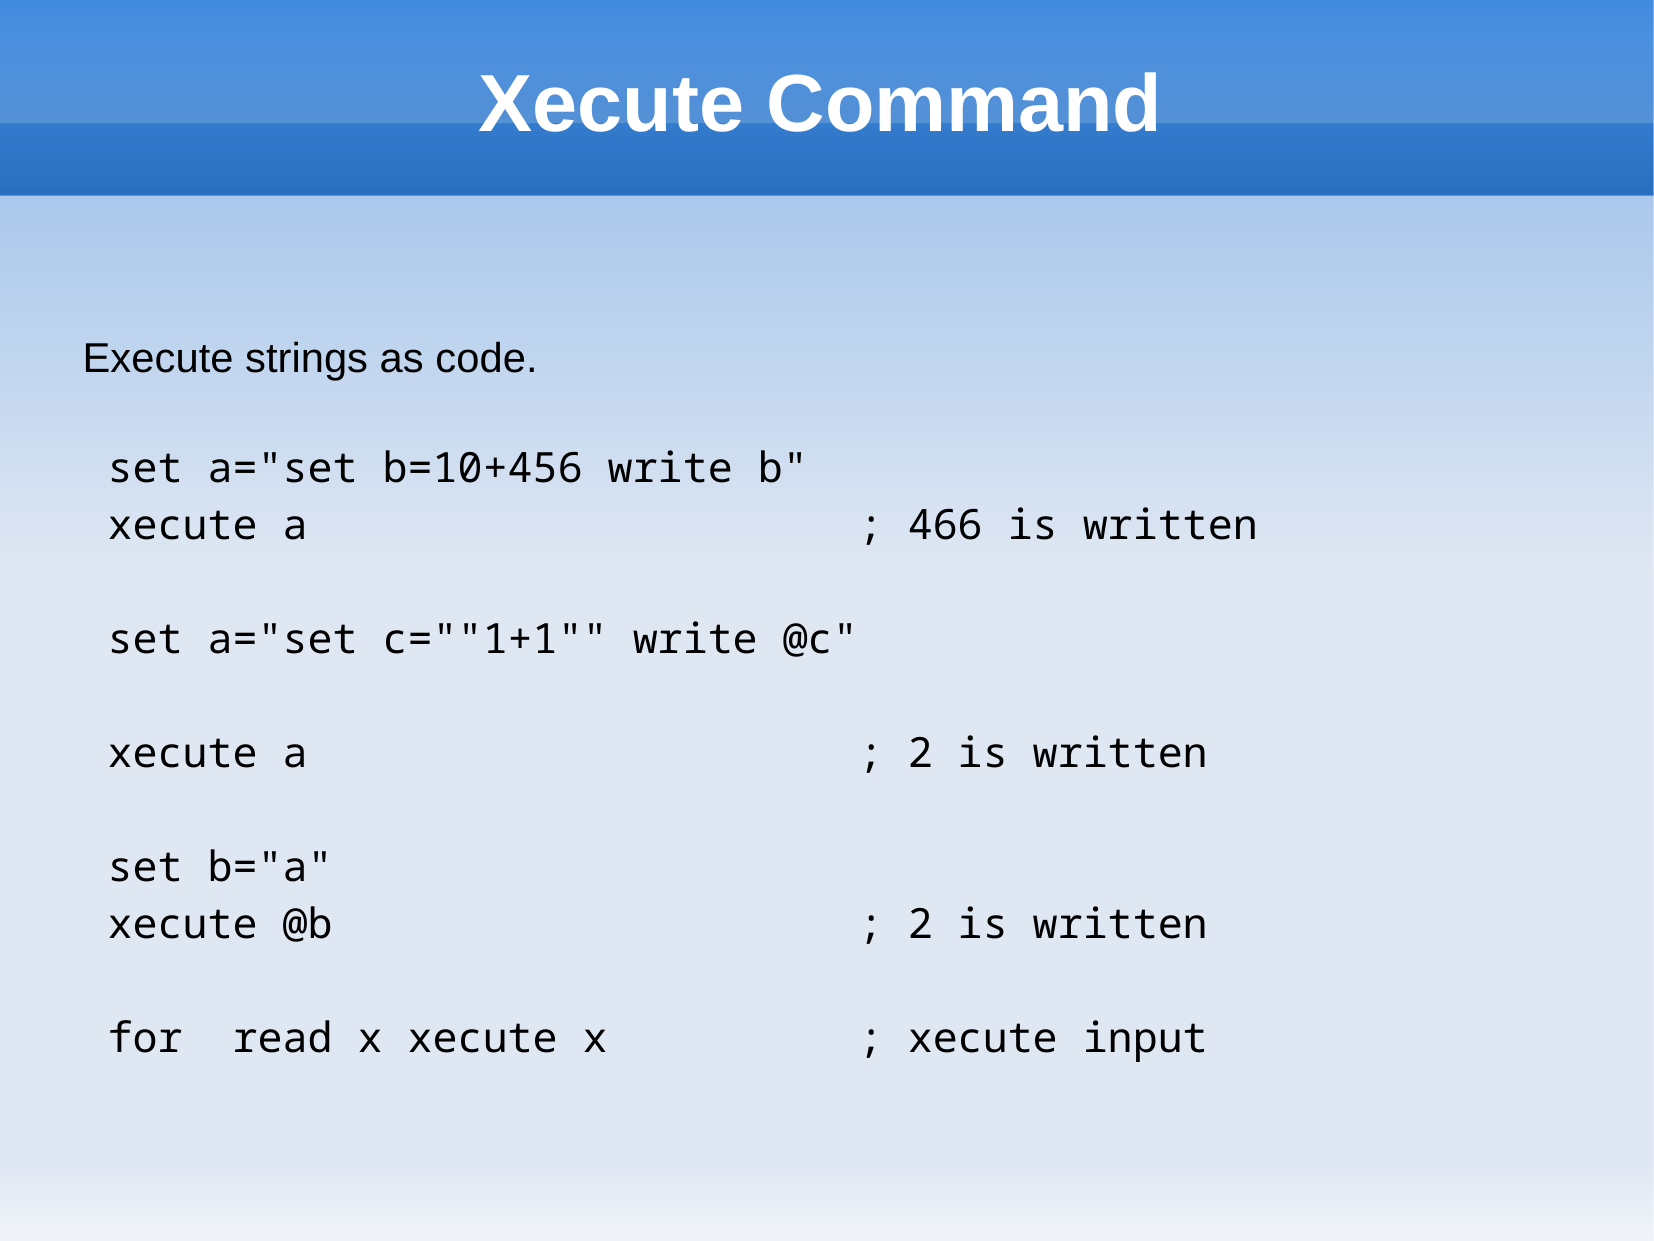

# Xecute Command
Execute strings as code.
 set a="set b=10+456 write b"
 xecute a ; 466 is written
 set a="set c=""1+1"" write @c"
 xecute a ; 2 is written
 set b="a"
 xecute @b ; 2 is written
 for read x xecute x ; xecute input